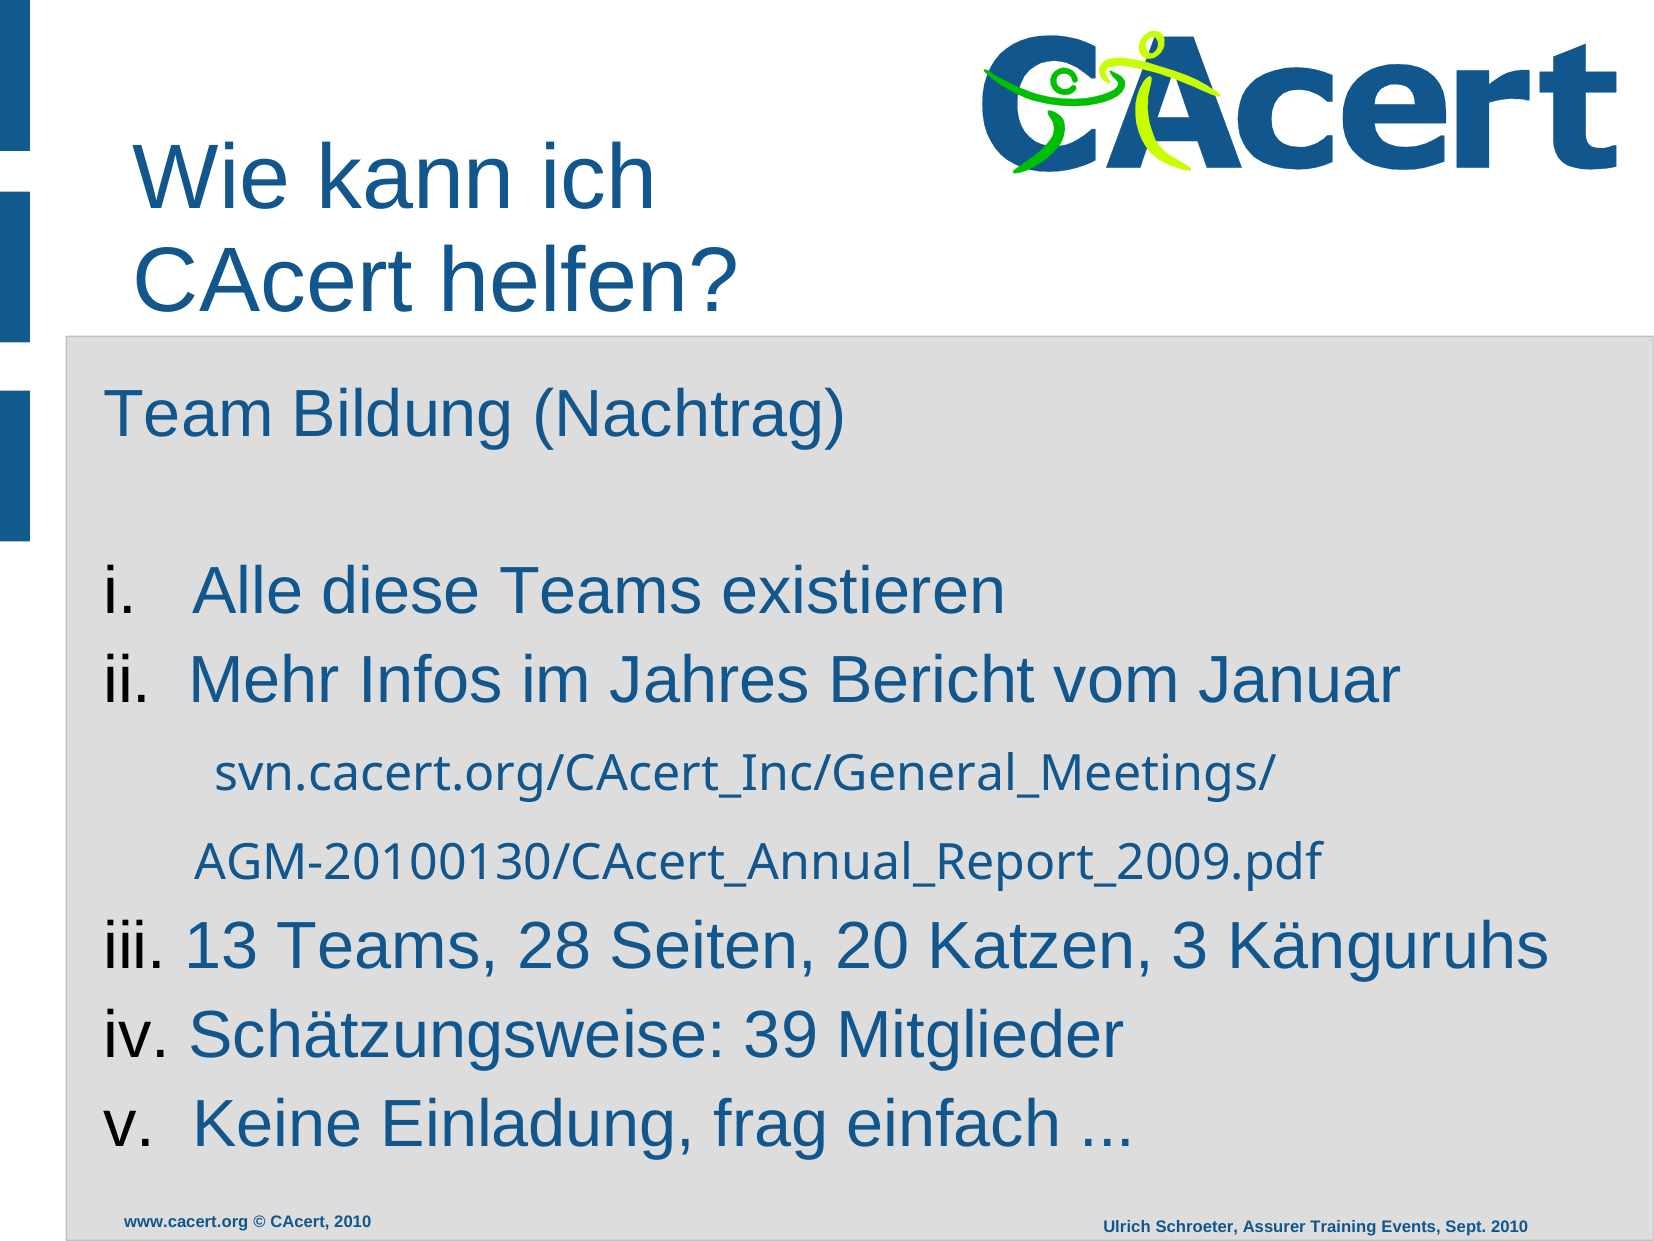

Wie kann ich
CAcert helfen?
Team Bildung (Nachtrag)
 Alle diese Teams existieren
 Mehr Infos im Jahres Bericht vom Januar
 svn.cacert.org/CAcert_Inc/General_Meetings/
 AGM-20100130/CAcert_Annual_Report_2009.pdf
 13 Teams, 28 Seiten, 20 Katzen, 3 Känguruhs
 Schätzungsweise: 39 Mitglieder
 Keine Einladung, frag einfach ...